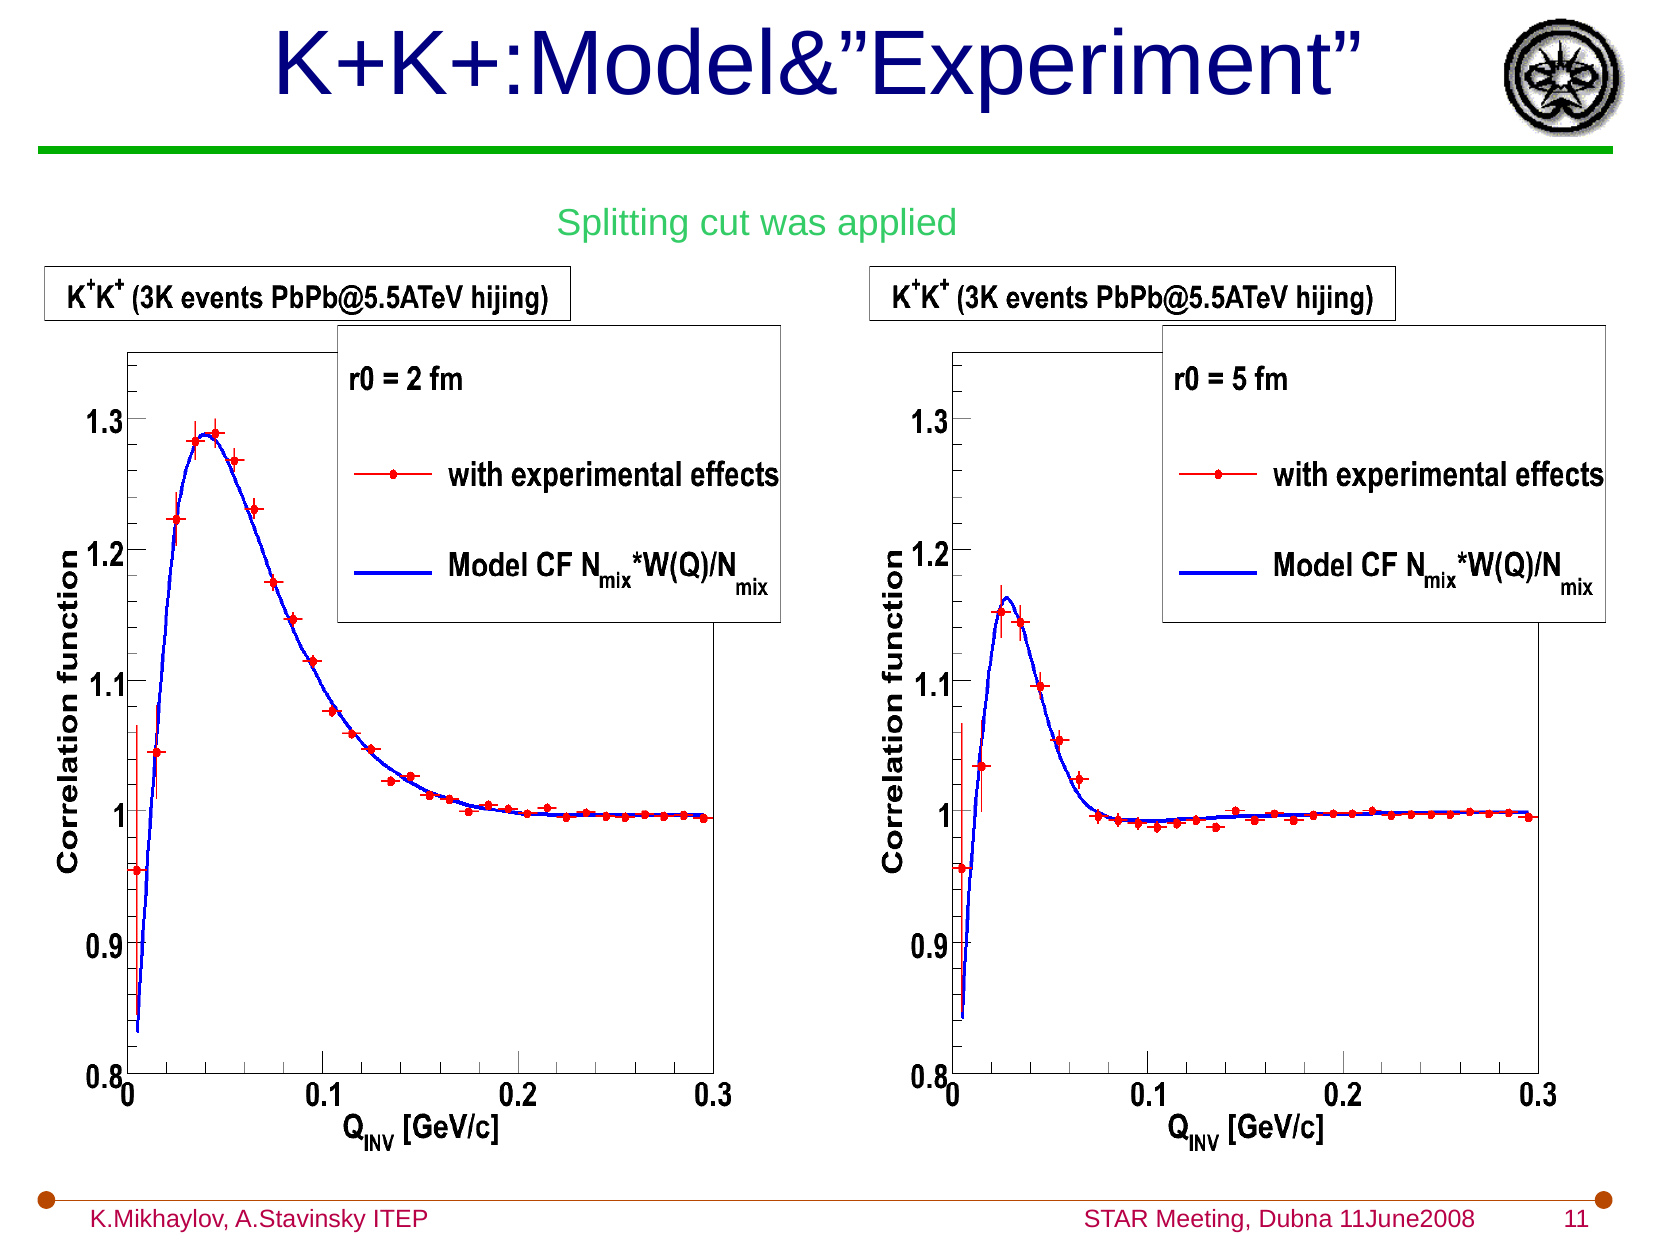

# K+K+:Model&”Experiment”
Splitting cut was applied
K.Mikhaylov, A.Stavinsky ITEP STAR Meeting, Dubna 11June2008